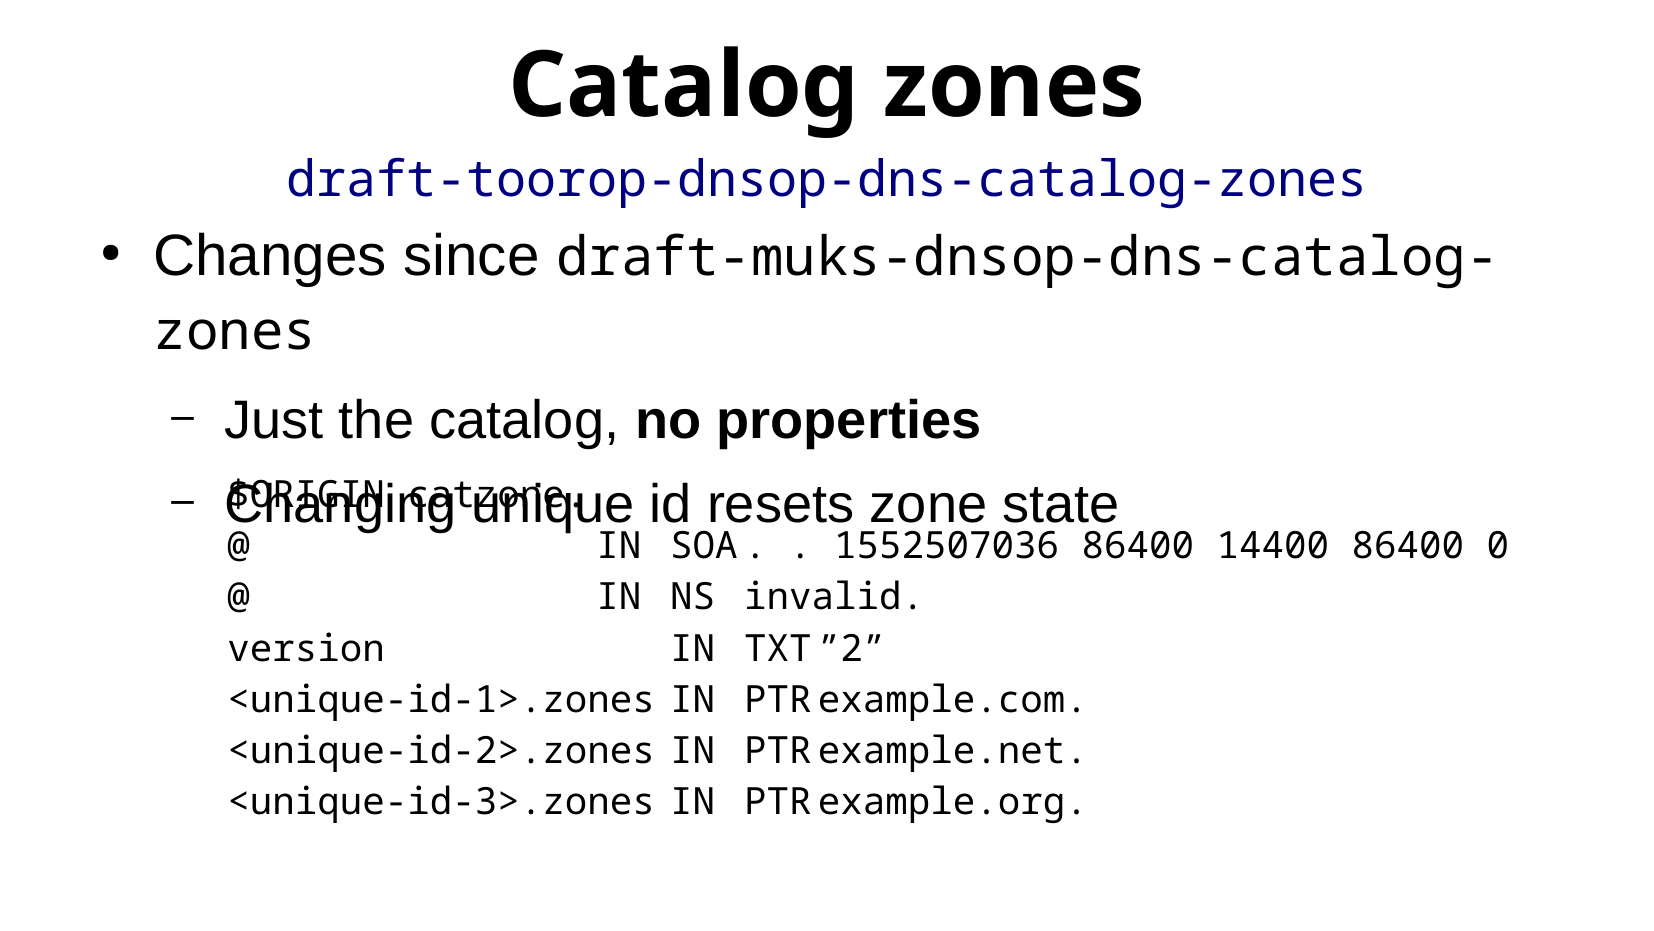

Catalog zones
draft-toorop-dnsop-dns-catalog-zones
# Changes since draft-muks-dnsop-dns-catalog-zones
Just the catalog, no properties
Changing unique id resets zone state
$ORIGIN catzone.
@					IN	SOA	. . 1552507036 86400 14400 86400 0
@					IN	NS	invalid.
version				IN	TXT	”2”
<unique-id-1>.zones	IN	PTR	example.com.
<unique-id-2>.zones	IN	PTR	example.net.
<unique-id-3>.zones	IN	PTR	example.org.